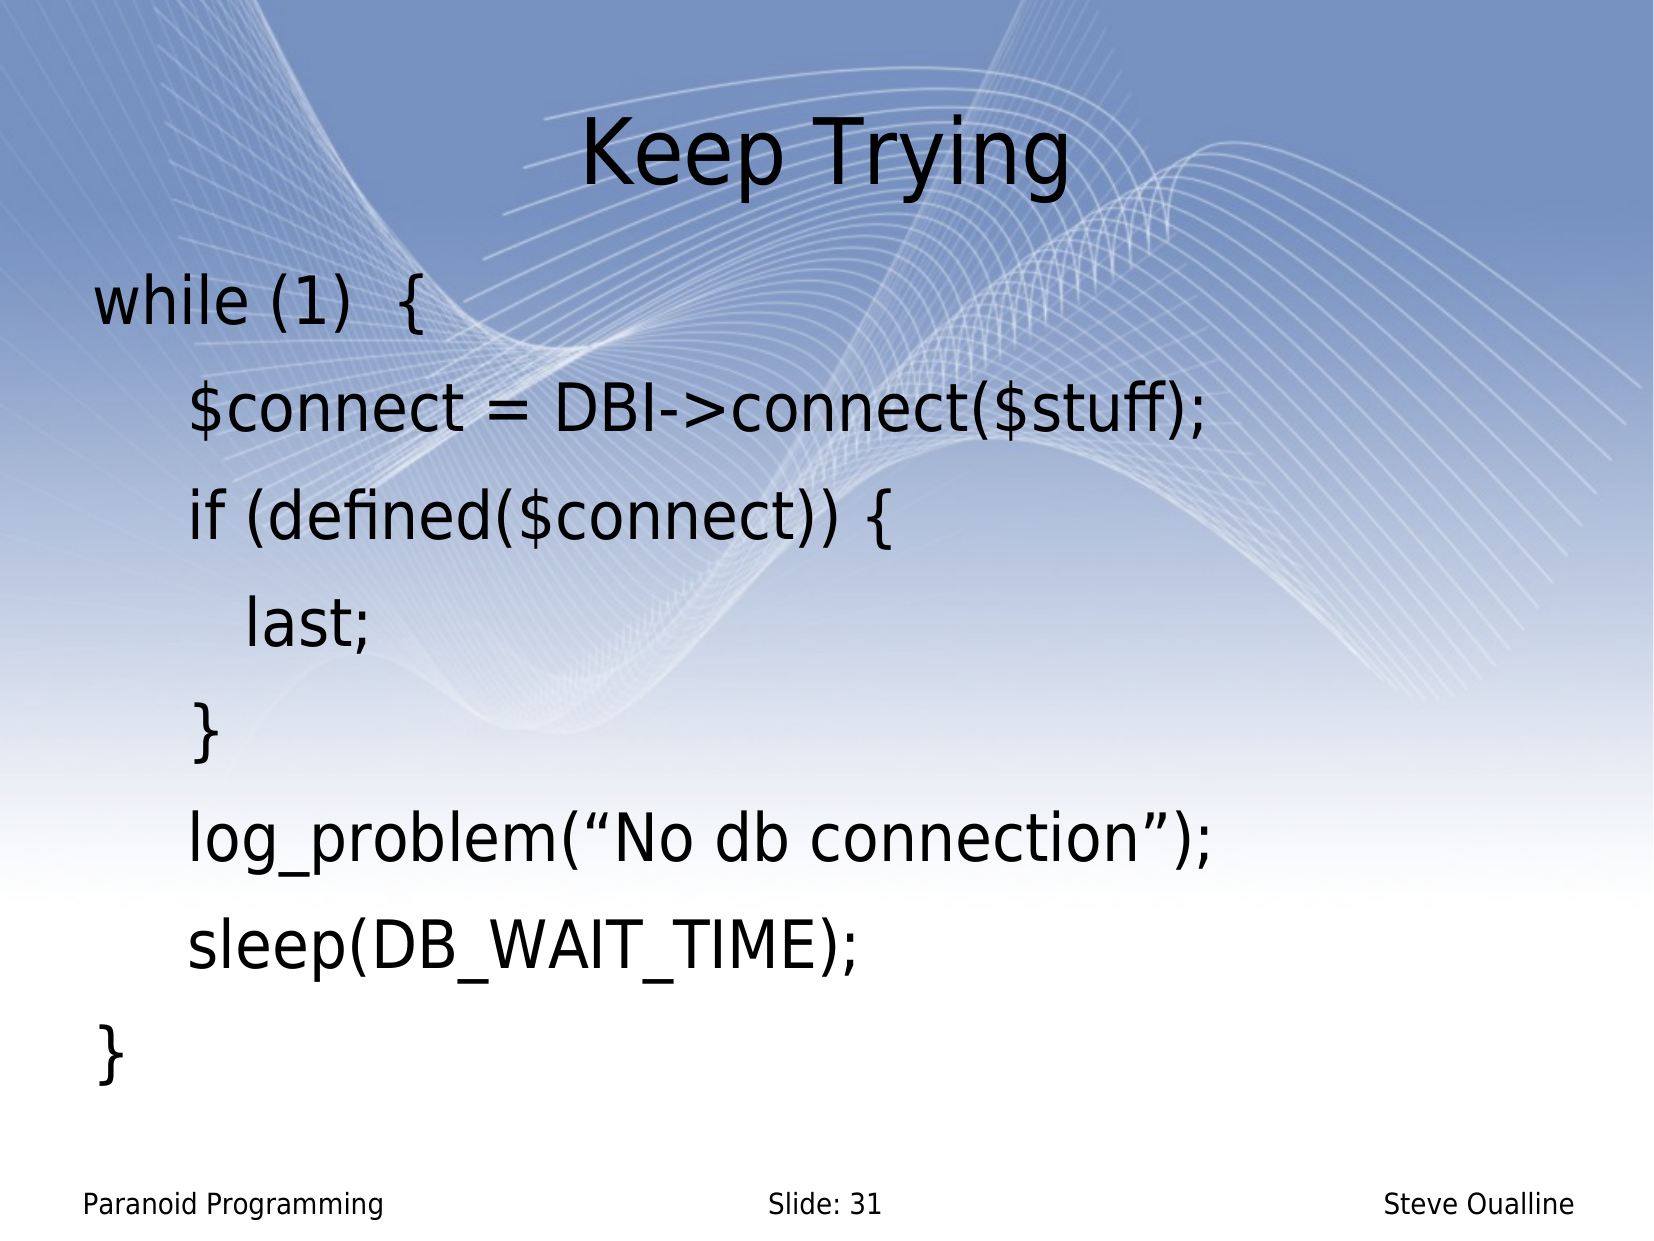

# Keep Trying
while (1) {
 $connect = DBI->connect($stuff);
 if (defined($connect)) {
 last;
 }
 log_problem(“No db connection”);
 sleep(DB_WAIT_TIME);
}
Paranoid Programming
Steve Oualline
31